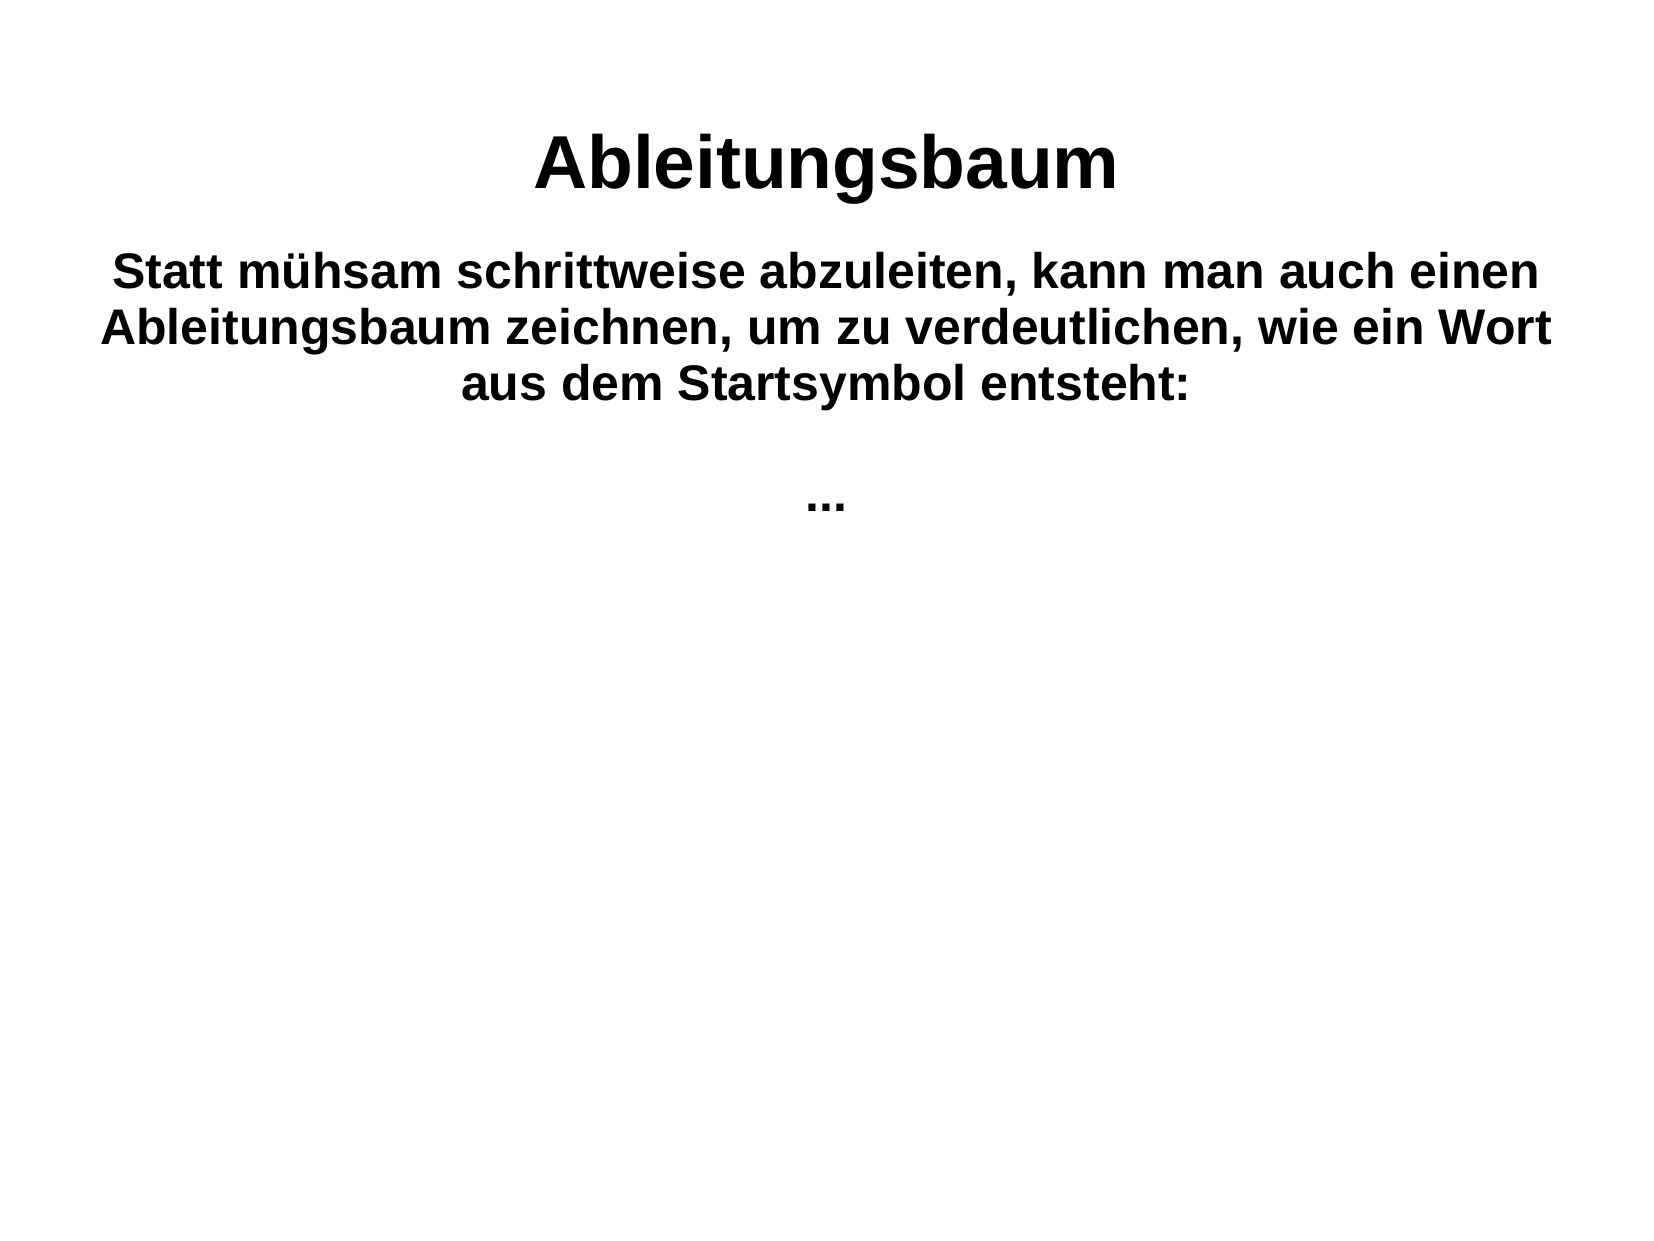

# Ableitungsbaum
Statt mühsam schrittweise abzuleiten, kann man auch einen Ableitungsbaum zeichnen, um zu verdeutlichen, wie ein Wort aus dem Startsymbol entsteht:
...